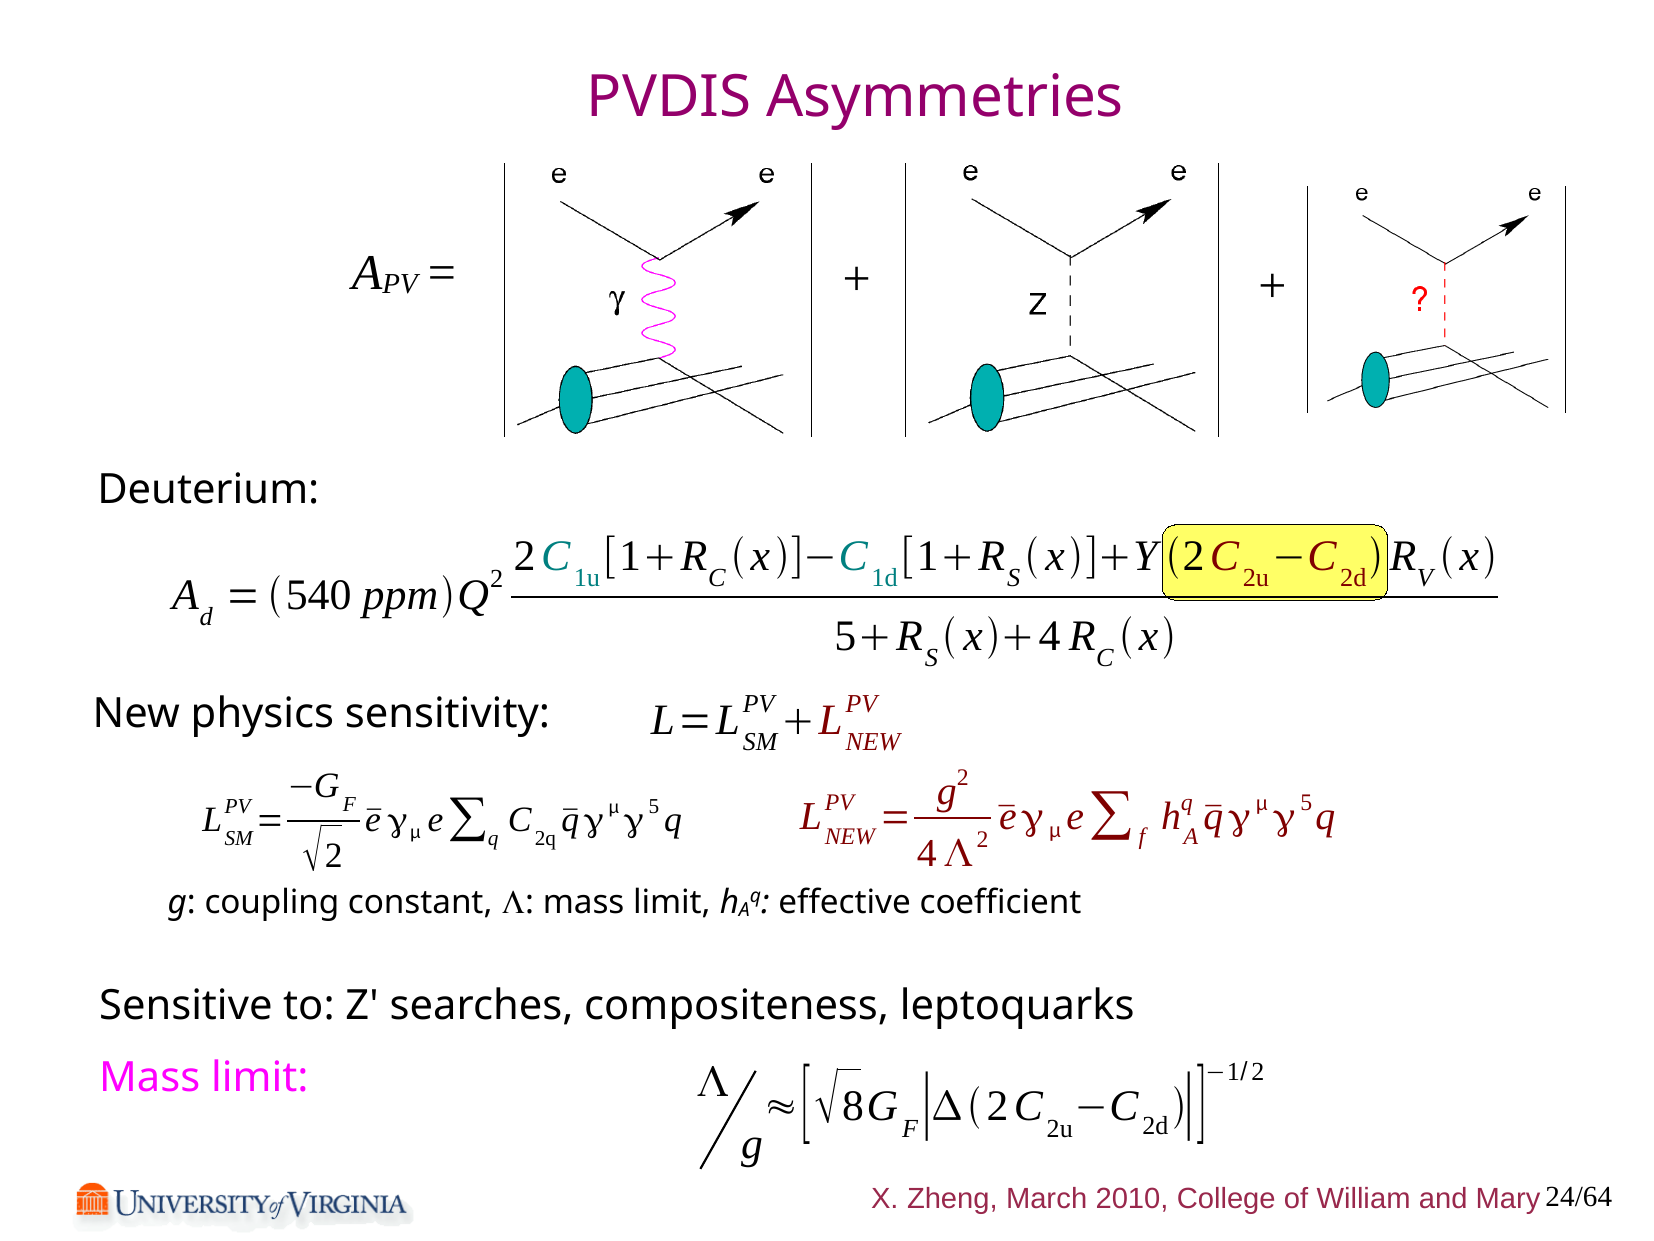

PVDIS Asymmetries
APV =
+
+
# Deuterium:
New physics sensitivity:
g: coupling constant, L: mass limit, hAq: effective coefficient
Sensitive to: Z' searches, compositeness, leptoquarks
Mass limit: